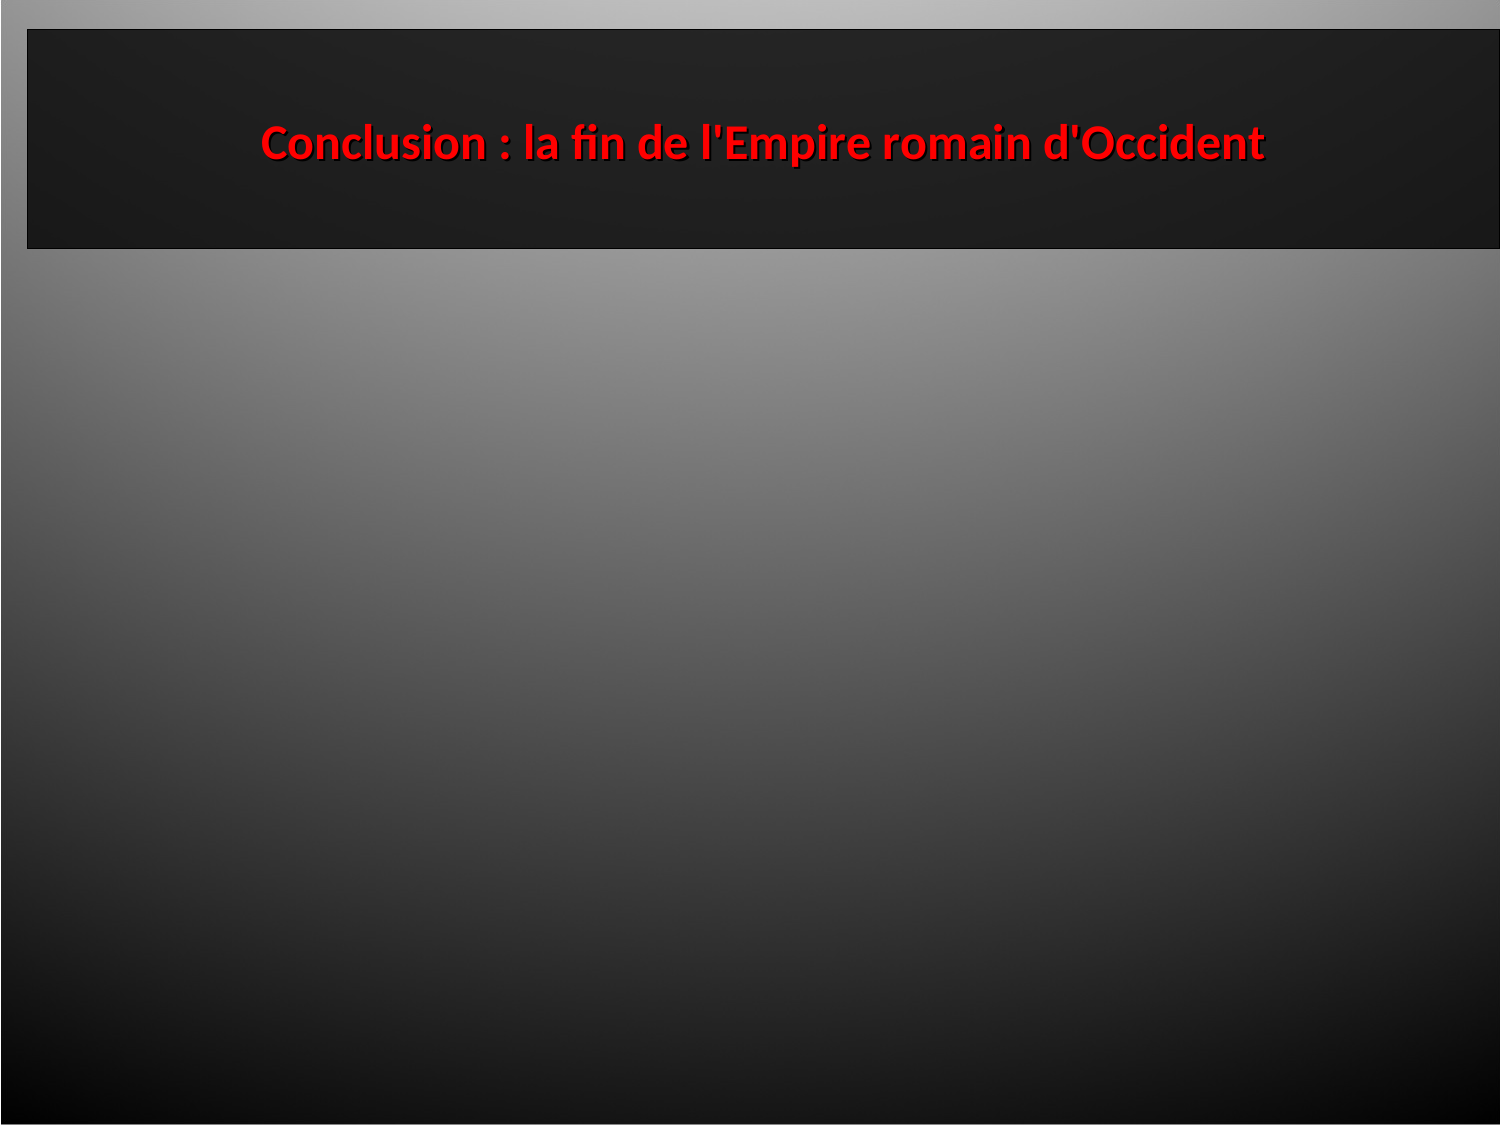

Conclusion : la fin de l'Empire romain d'Occident